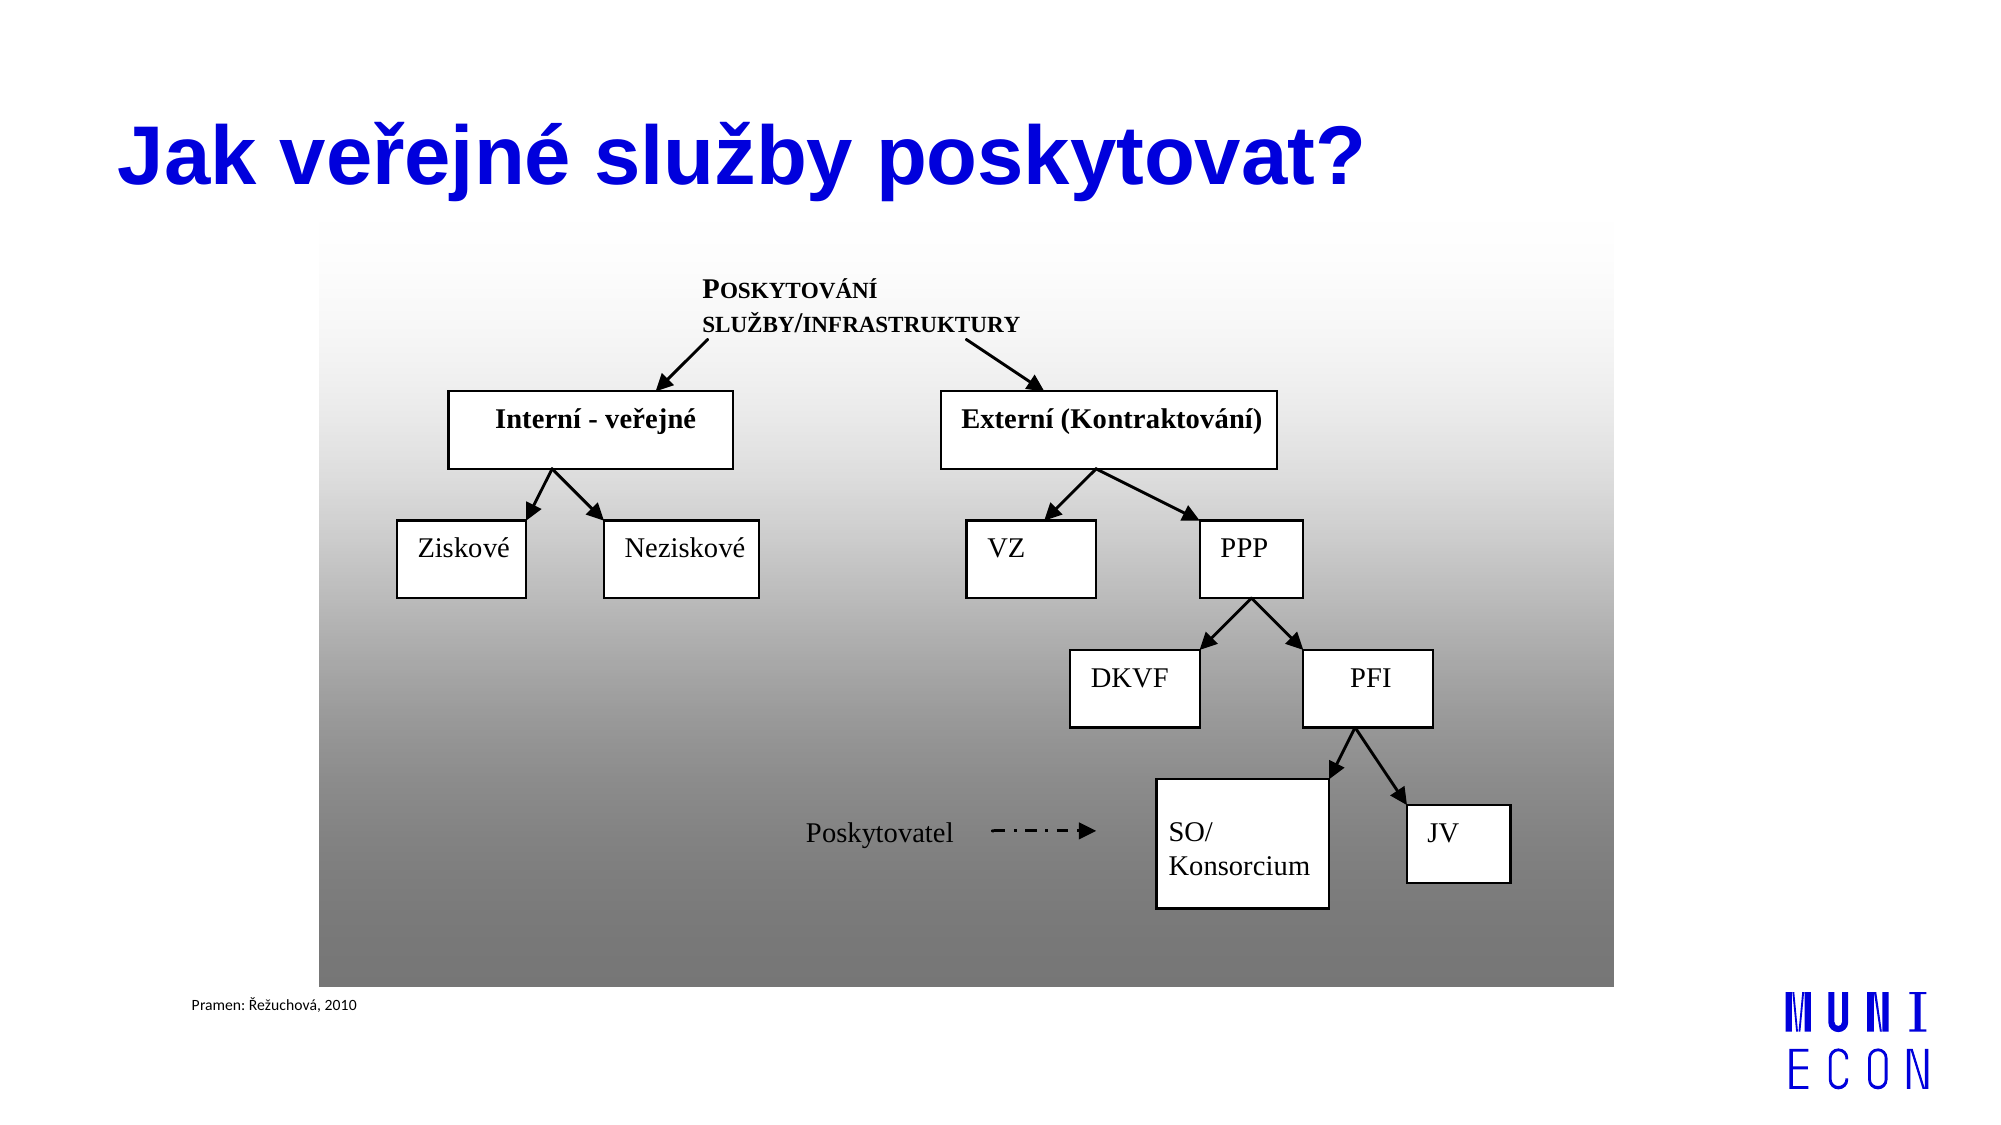

# Jak veřejné služby poskytovat?
Pramen: Řežuchová, 2010